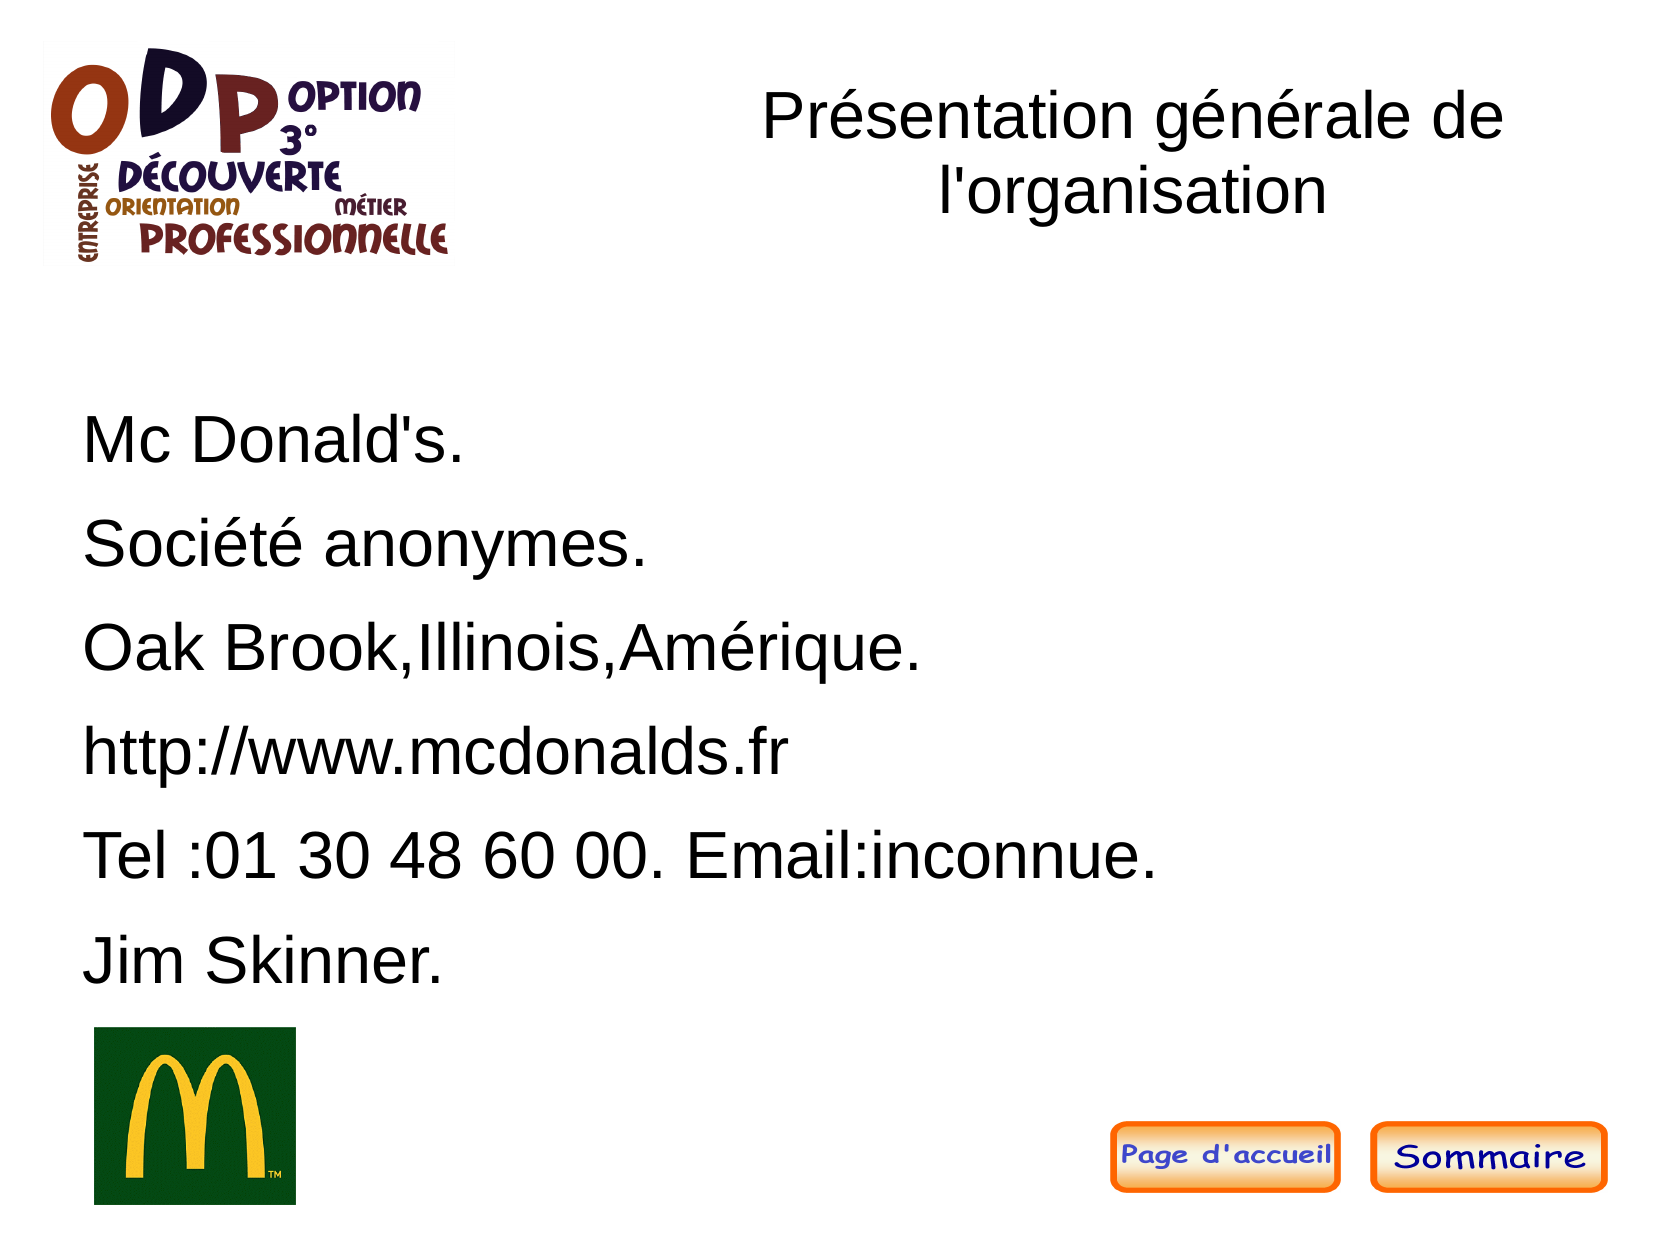

# Présentation générale de l'organisation
Mc Donald's.
Société anonymes.
Oak Brook,Illinois,Amérique.
http://www.mcdonalds.fr
Tel :01 30 48 60 00. Email:inconnue.
Jim Skinner.
Petit logo